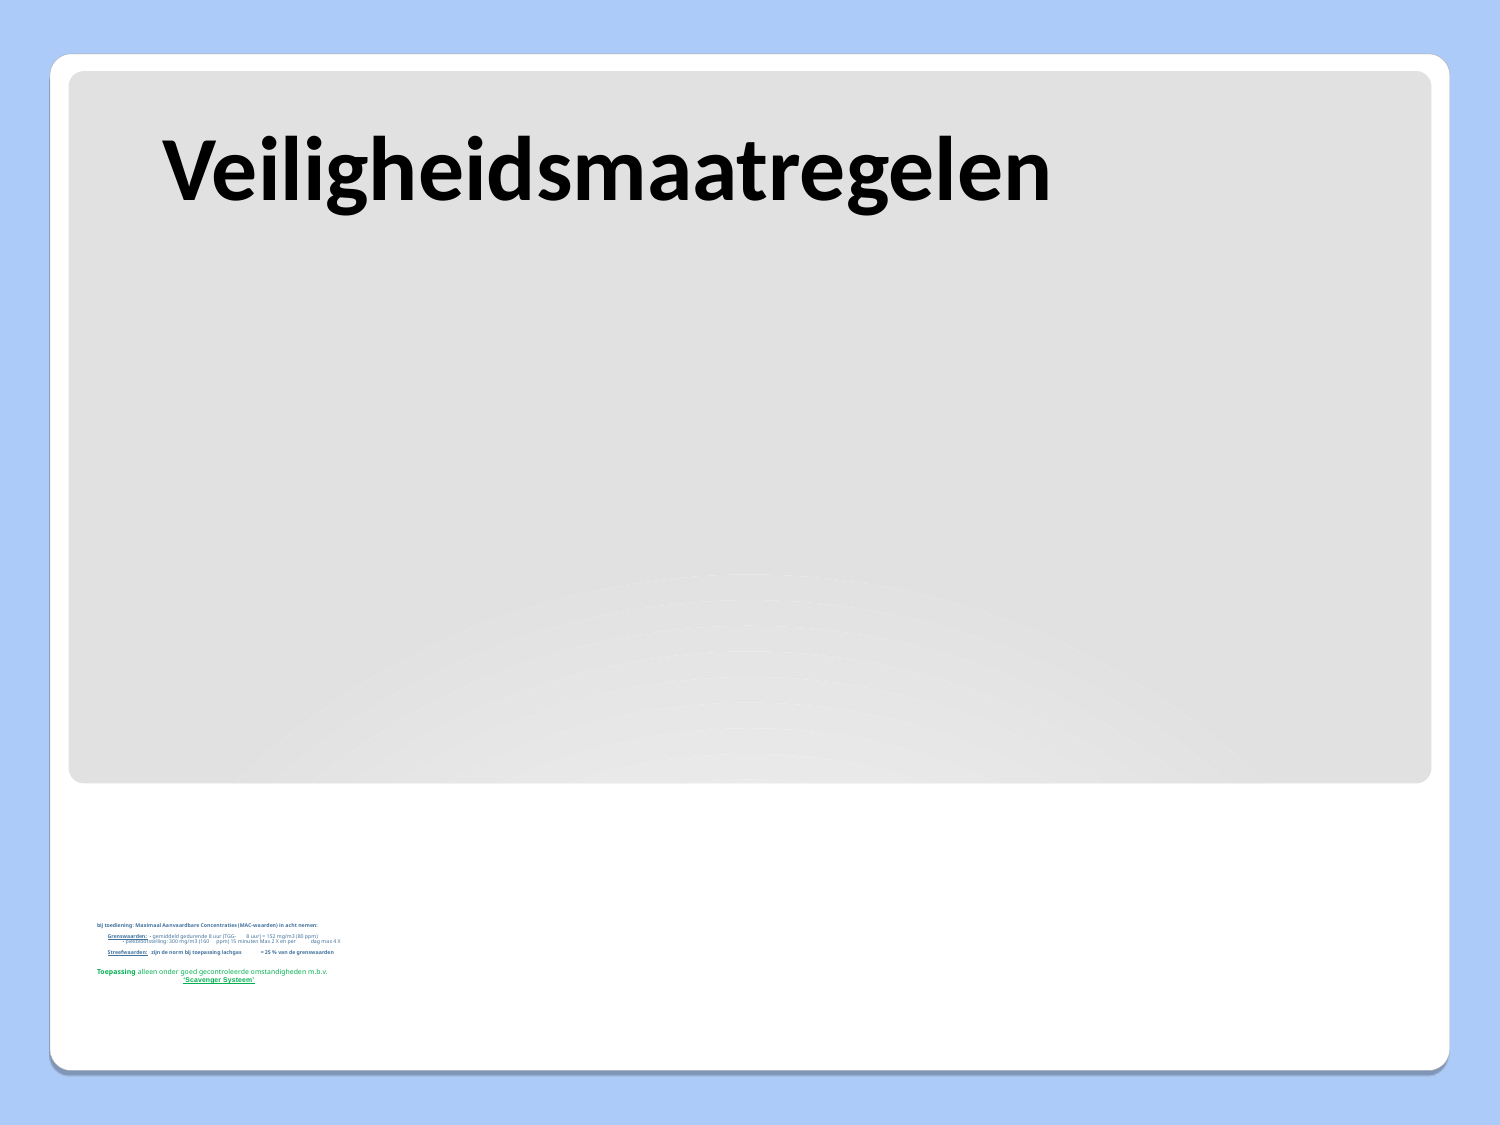

Veiligheidsmaatregelen
# bij toediening: Maximaal Aanvaardbare Concentraties (MAC-waarden) in acht nemen:
	Grenswaarden: 	- gemiddeld gedurende 8 uur (TGG- 				 8 uur) = 152 mg/m3 (80 ppm)
			 - piekblootstelling: 300 mg/m3 (160 				 ppm) 15 minuten Max 2 X en per 				 dag max 4 X
	Streefwaarden: zijn de norm bij toepassing lachgas 			 = 25 % van de grenswaarden
Toepassing alleen onder goed gecontroleerde omstandigheden m.b.v.
‘Scavenger Systeem’